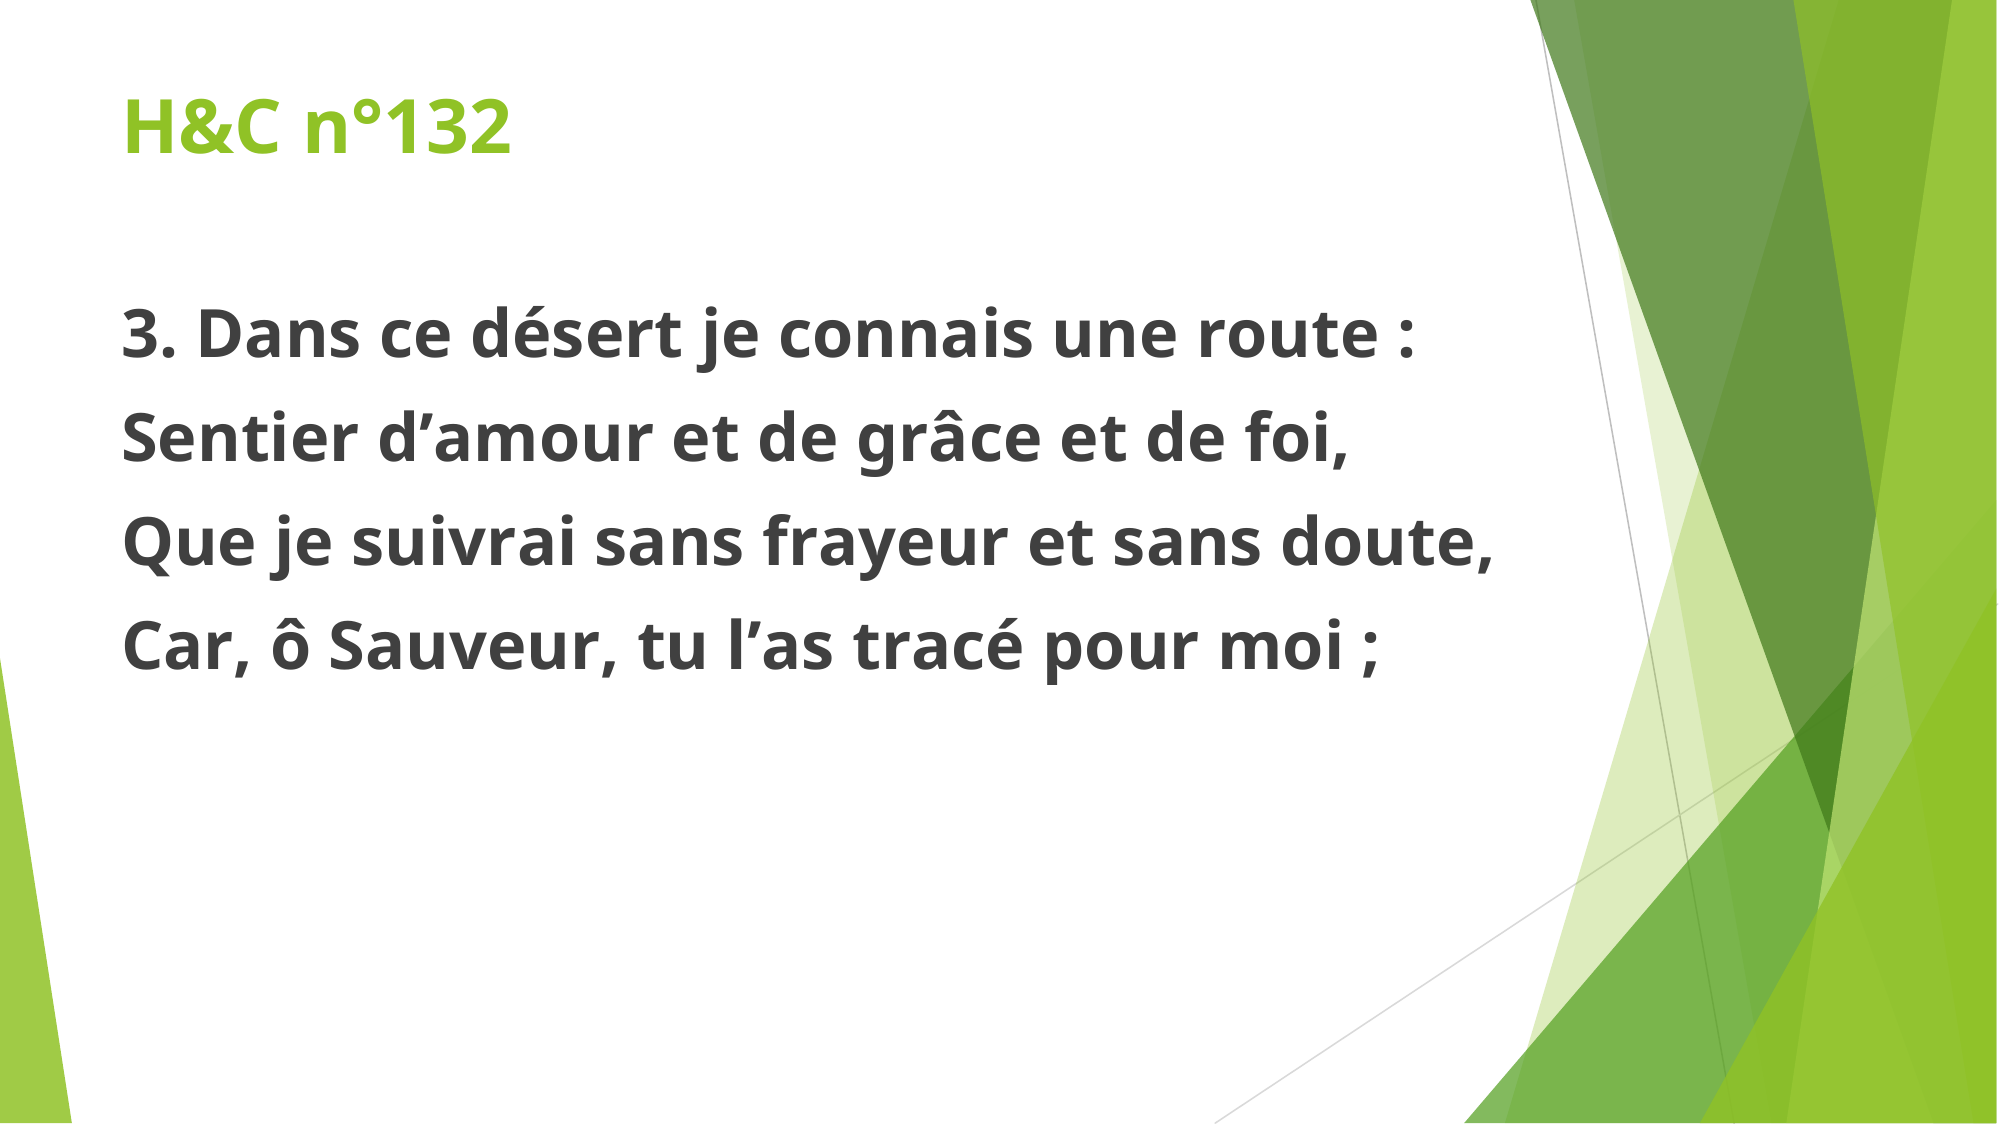

H&C n°132
3. Dans ce désert je connais une route :
Sentier d’amour et de grâce et de foi,
Que je suivrai sans frayeur et sans doute,
Car, ô Sauveur, tu l’as tracé pour moi ;